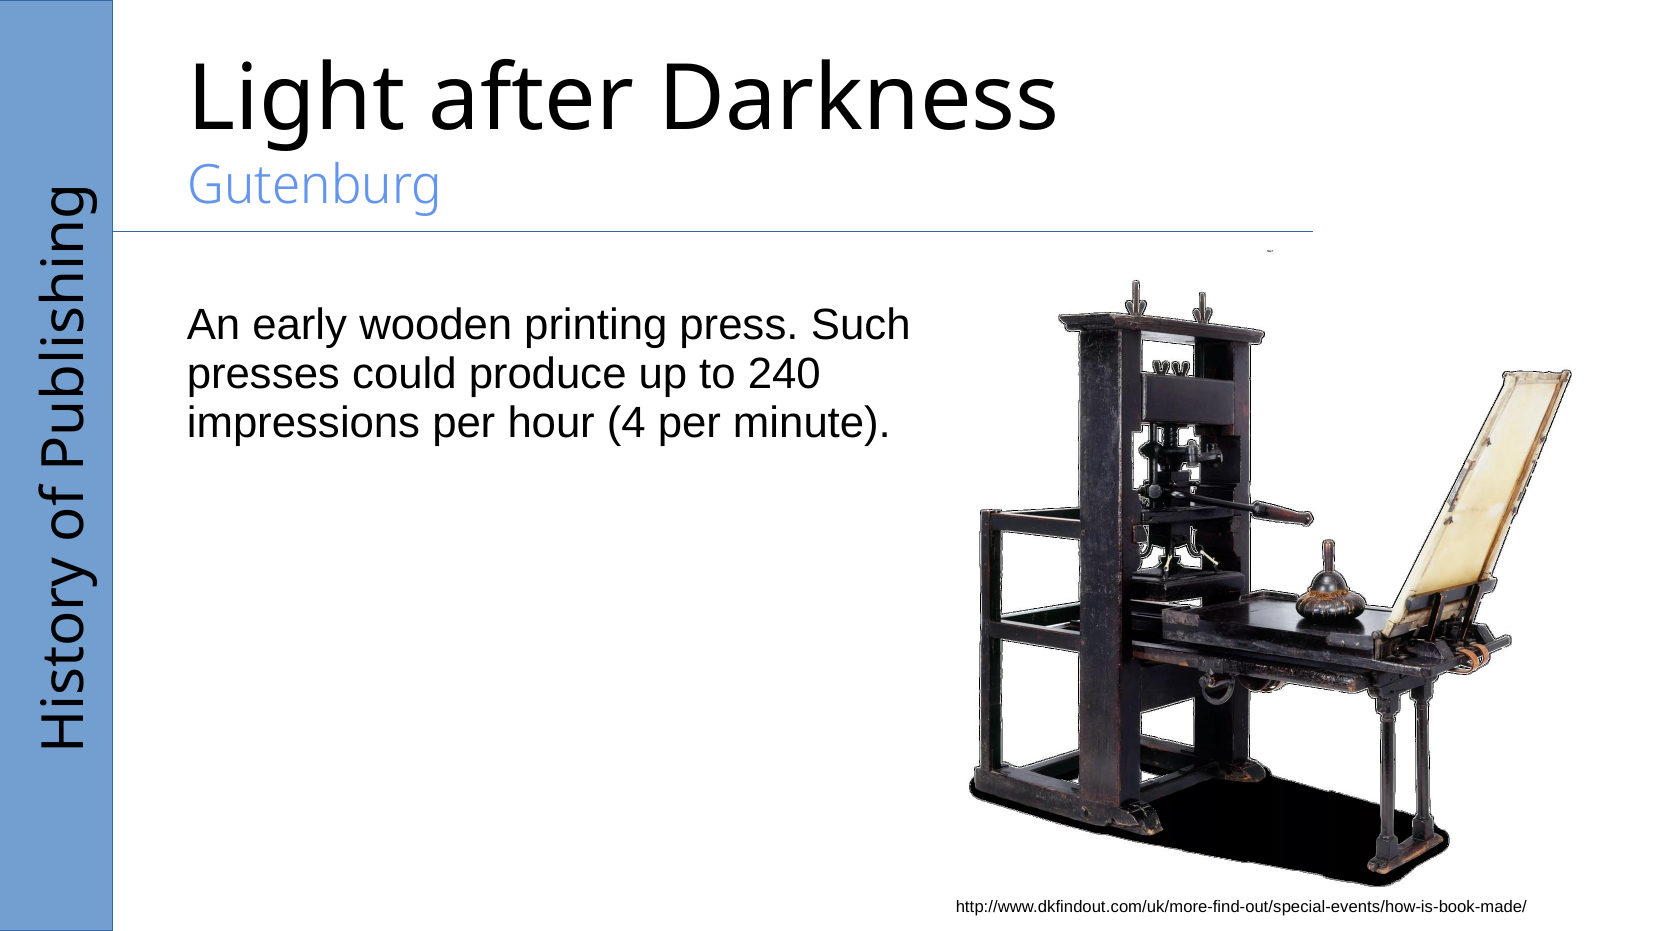

# Light after Darkness
Gutenburg
An early wooden printing press. Such presses could produce up to 240 impressions per hour (4 per minute).
History of Publishing
http://www.dkfindout.com/uk/more-find-out/special-events/how-is-book-made/